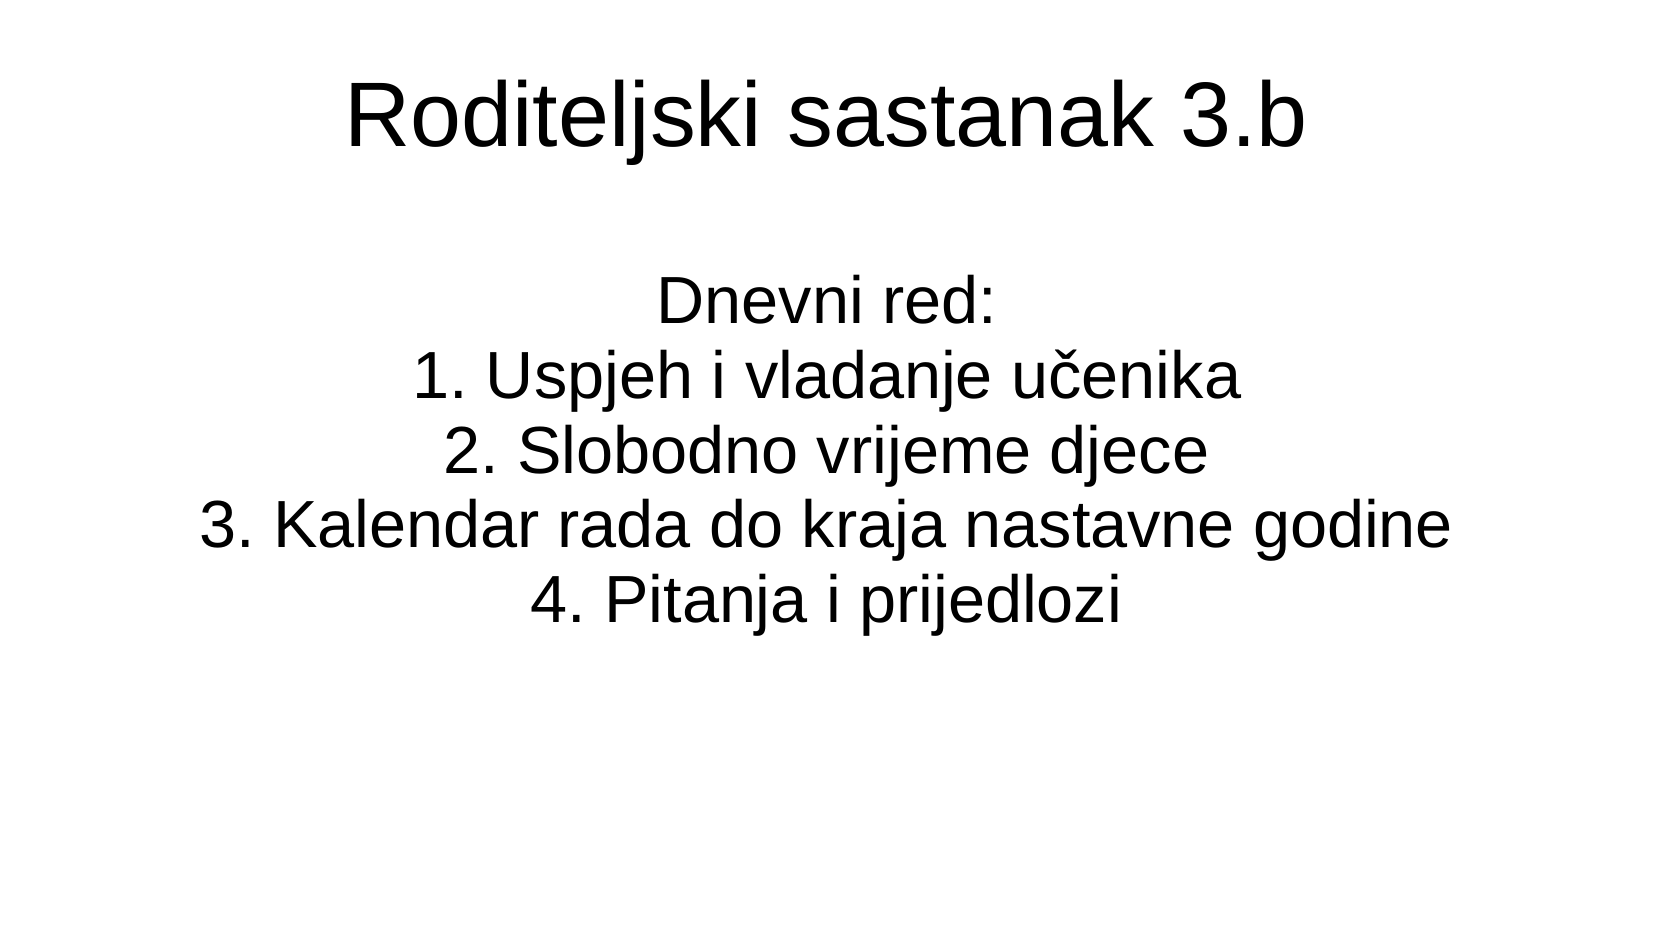

# Roditeljski sastanak 3.b
Dnevni red:
1. Uspjeh i vladanje učenika
2. Slobodno vrijeme djece
3. Kalendar rada do kraja nastavne godine
4. Pitanja i prijedlozi